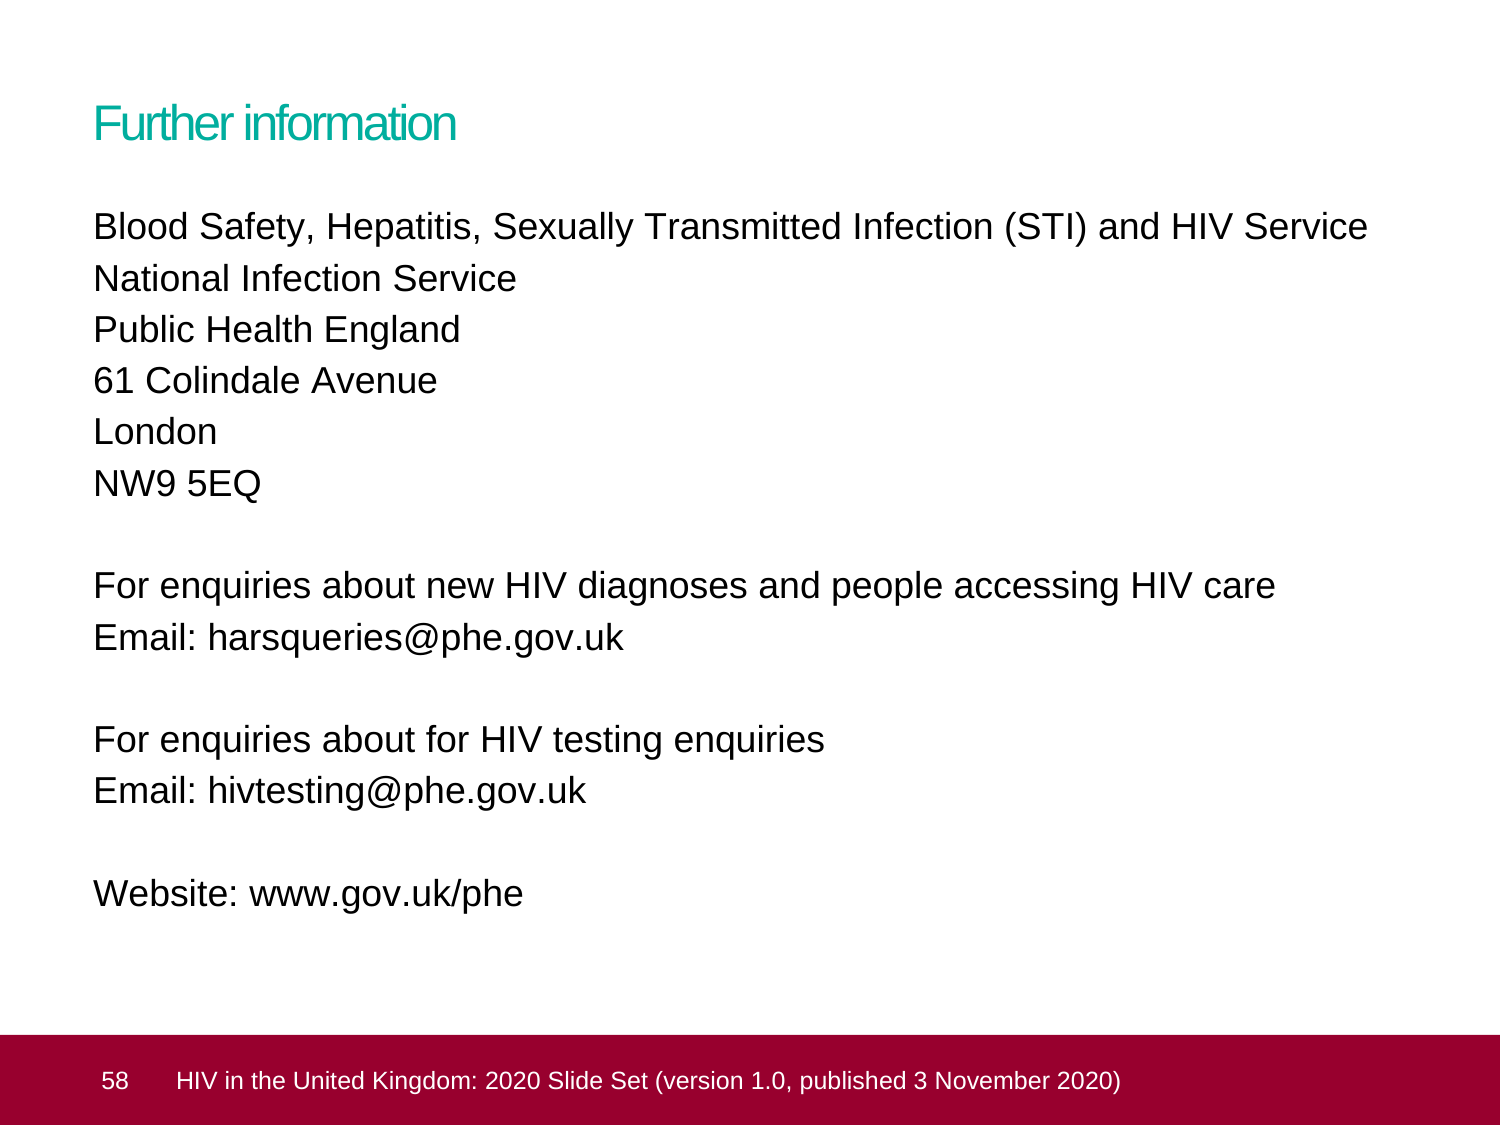

# Further information
Blood Safety, Hepatitis, Sexually Transmitted Infection (STI) and HIV Service
National Infection Service
Public Health England
61 Colindale Avenue
London
NW9 5EQ
For enquiries about new HIV diagnoses and people accessing HIV care
Email: harsqueries@phe.gov.uk
For enquiries about for HIV testing enquiries
Email: hivtesting@phe.gov.uk
Website: www.gov.uk/phe
HIV in the United Kingdom: 2020 Slide Set (version 1.0, published 3 November 2020)